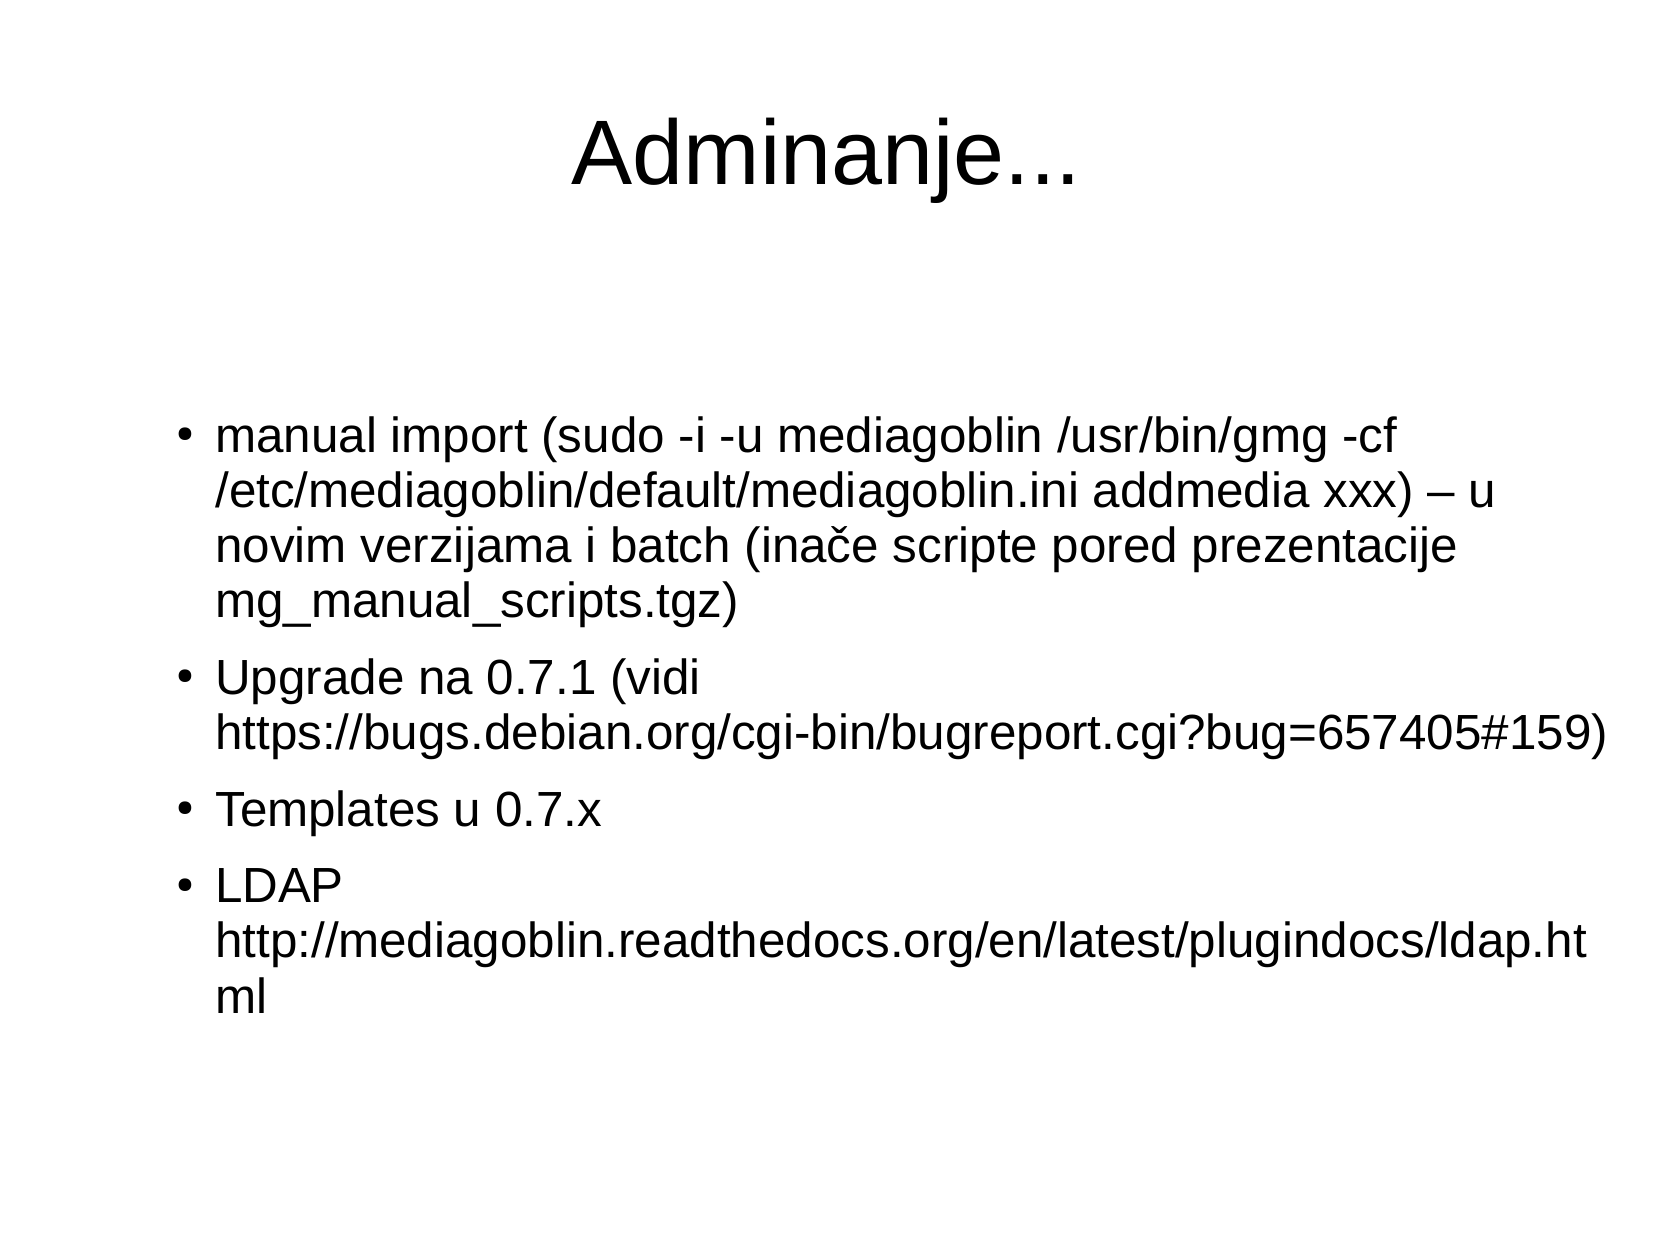

# Adminanje...
manual import (sudo -i -u mediagoblin /usr/bin/gmg -cf /etc/mediagoblin/default/mediagoblin.ini addmedia xxx) – u novim verzijama i batch (inače scripte pored prezentacije mg_manual_scripts.tgz)
Upgrade na 0.7.1 (vidi https://bugs.debian.org/cgi-bin/bugreport.cgi?bug=657405#159)
Templates u 0.7.x
LDAP http://mediagoblin.readthedocs.org/en/latest/plugindocs/ldap.html